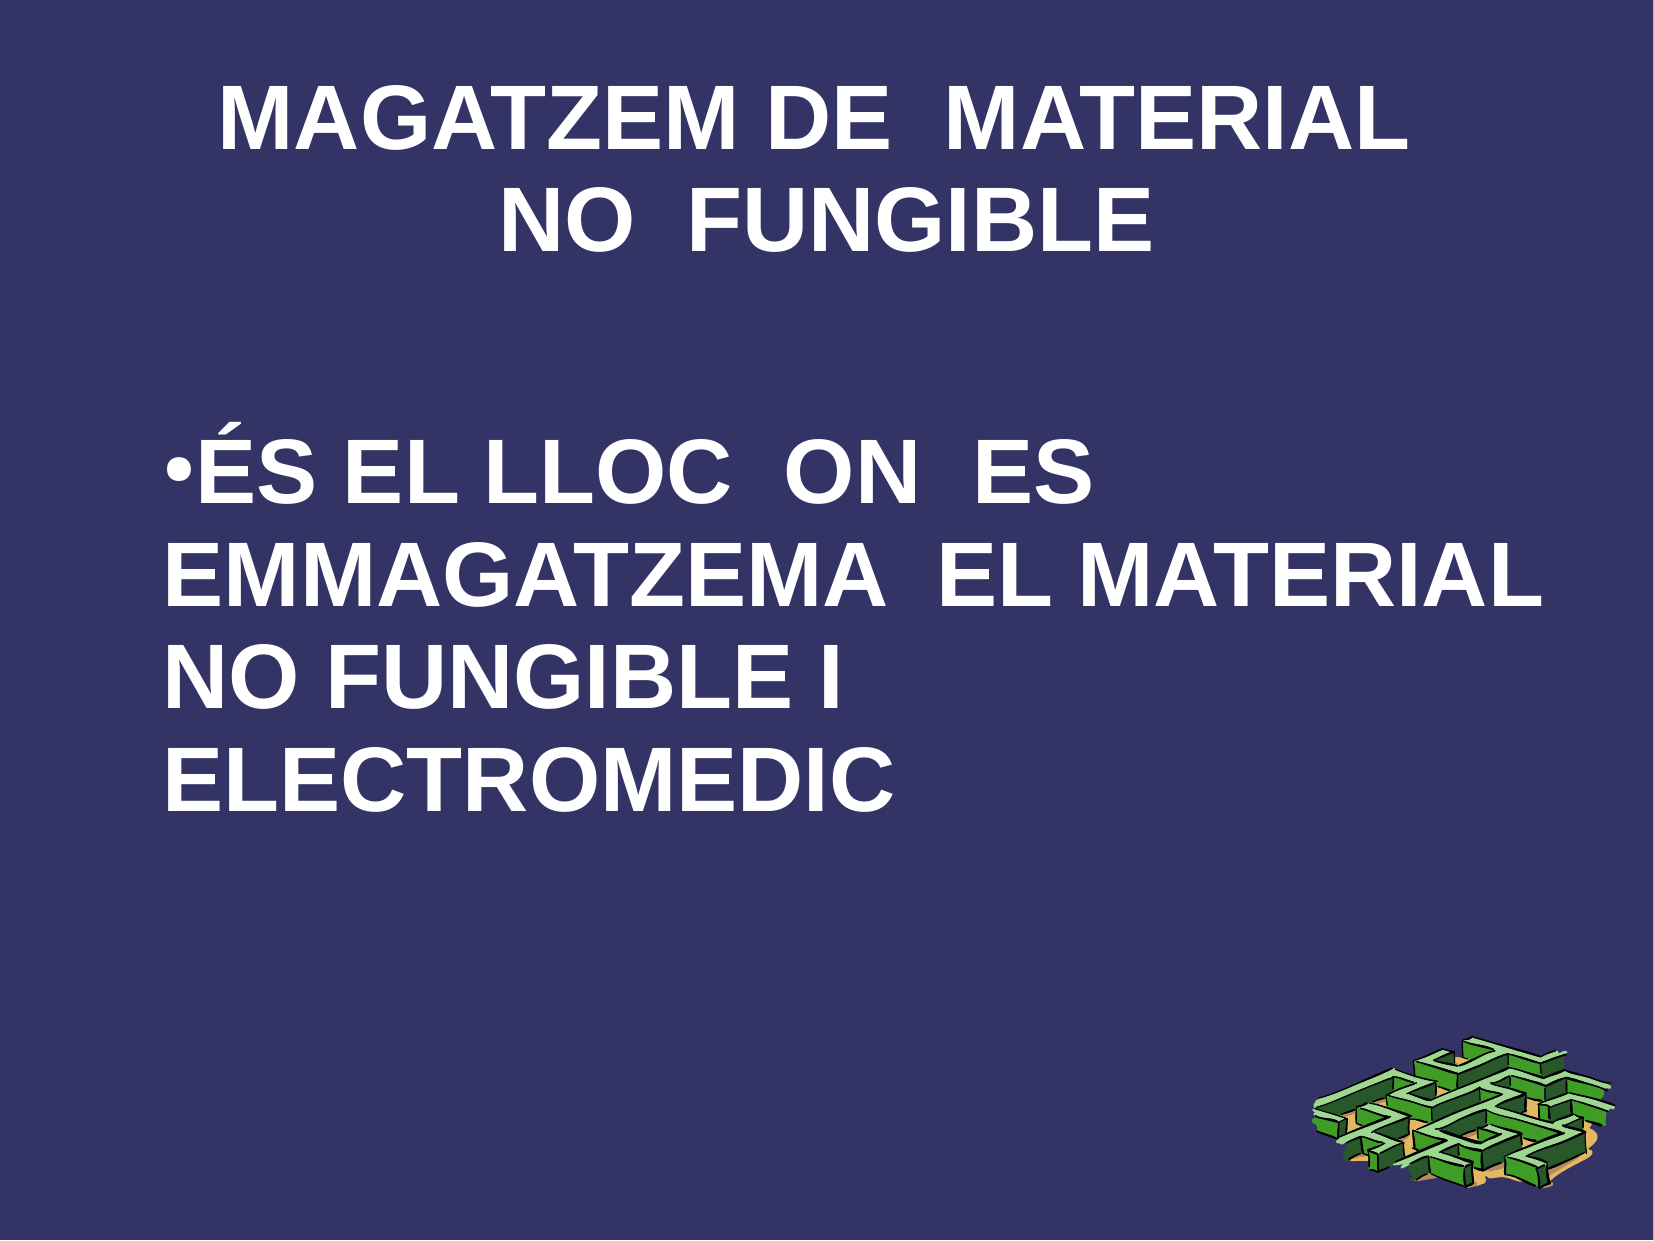

MAGATZEM DE MATERIAL NO FUNGIBLE
ÉS EL LLOC ON ES EMMAGATZEMA EL MATERIAL NO FUNGIBLE I ELECTROMEDIC